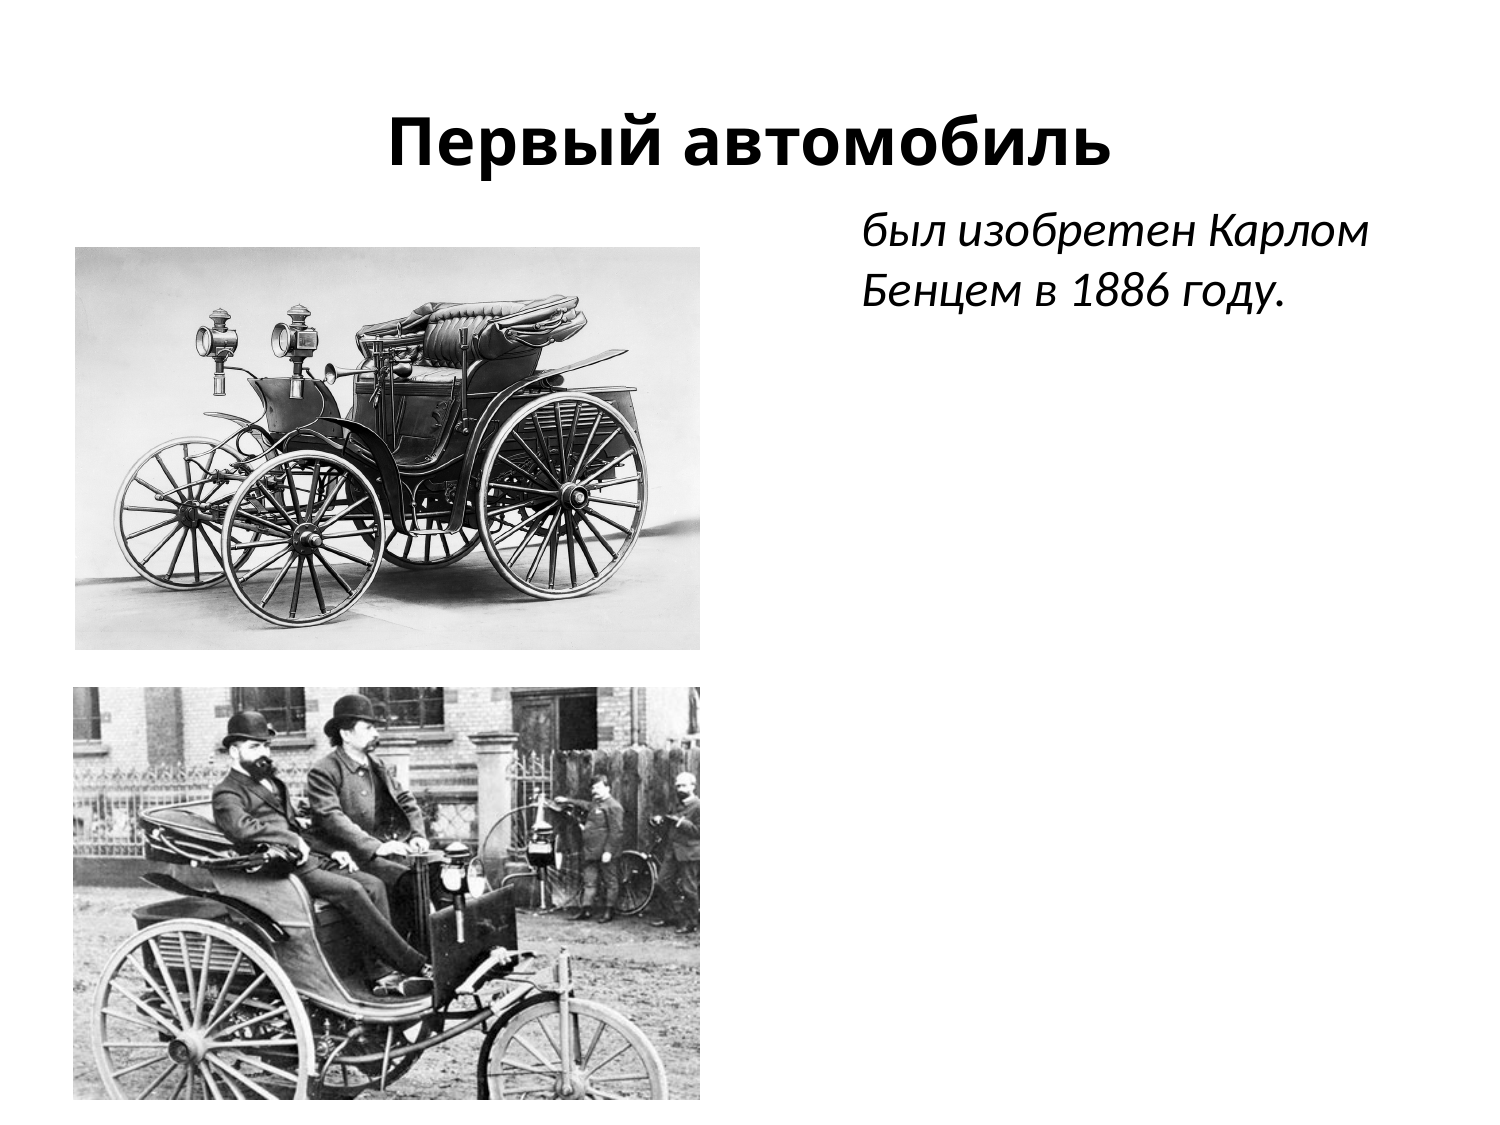

# Первый автомобиль
был изобретен Карлом Бенцем в 1886 году.